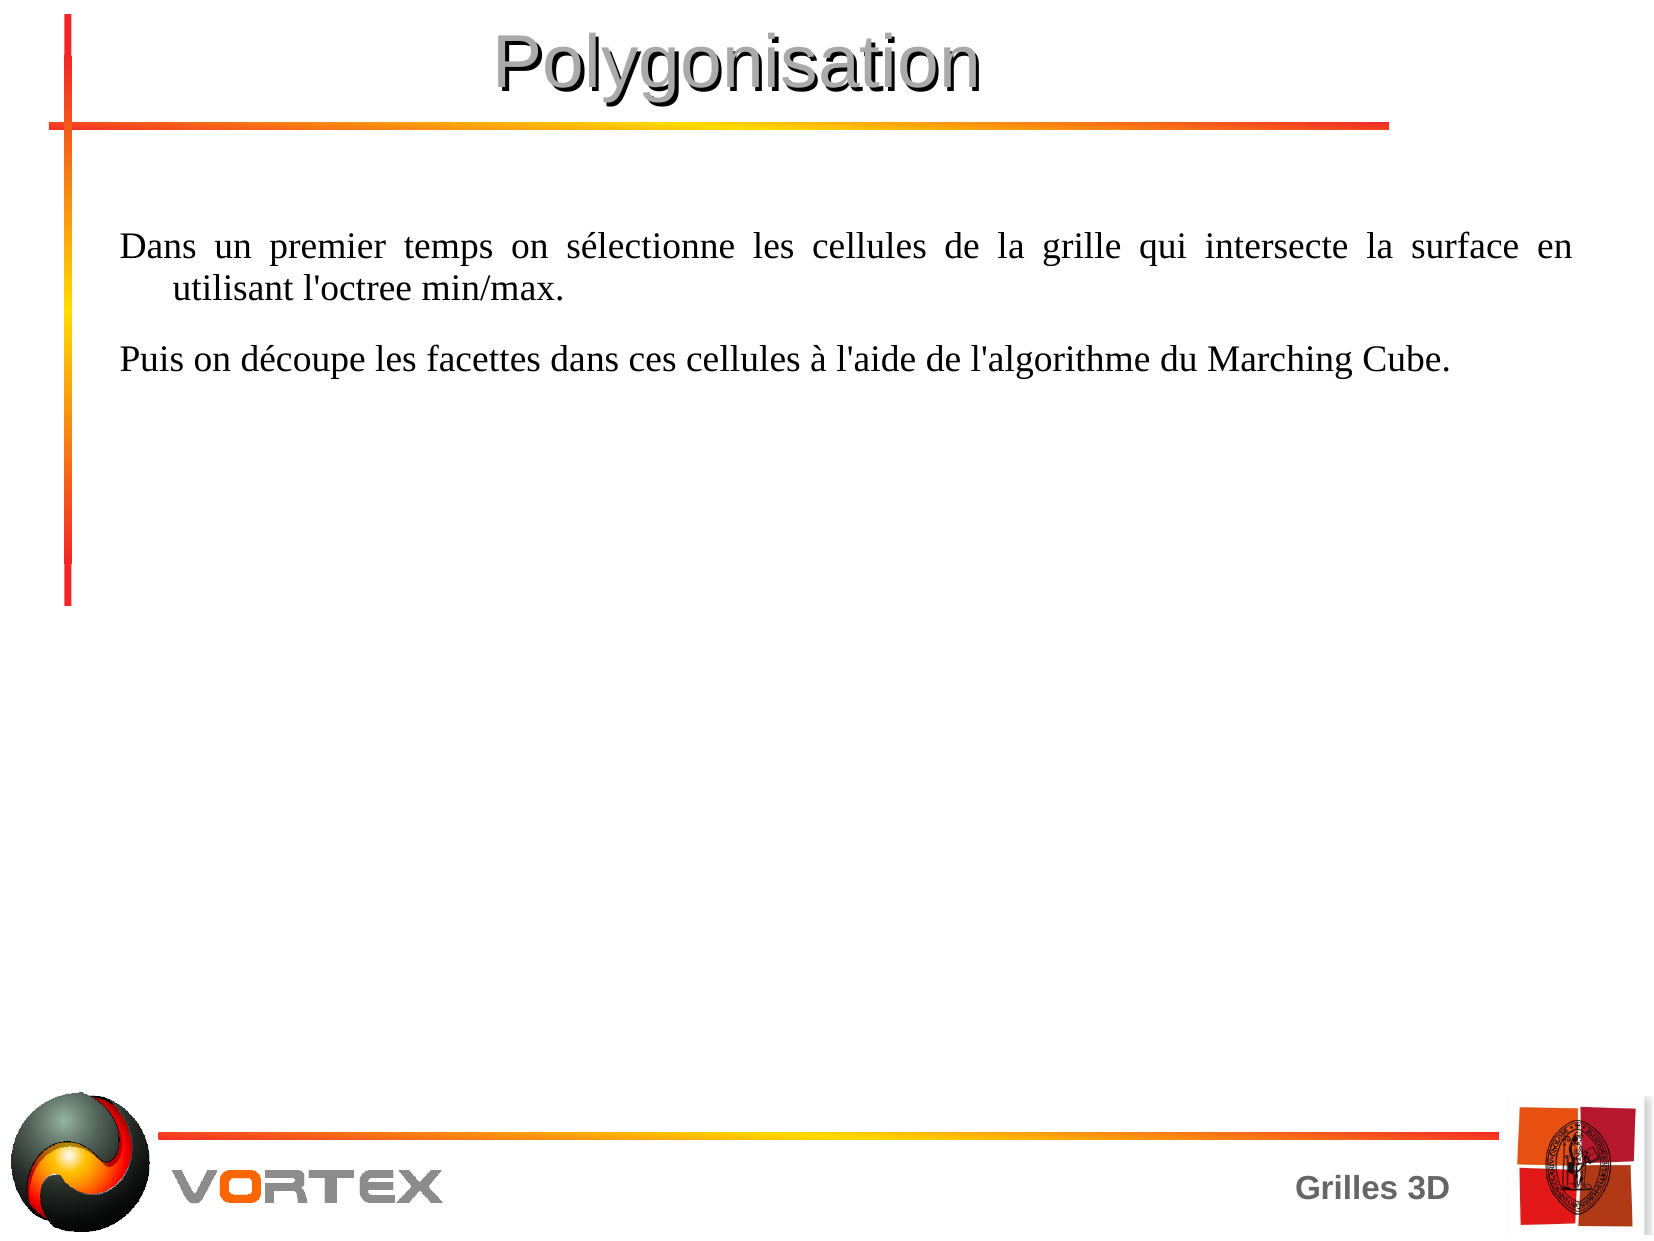

# Polygonisation
Dans un premier temps on sélectionne les cellules de la grille qui intersecte la surface en utilisant l'octree min/max.
Puis on découpe les facettes dans ces cellules à l'aide de l'algorithme du Marching Cube.